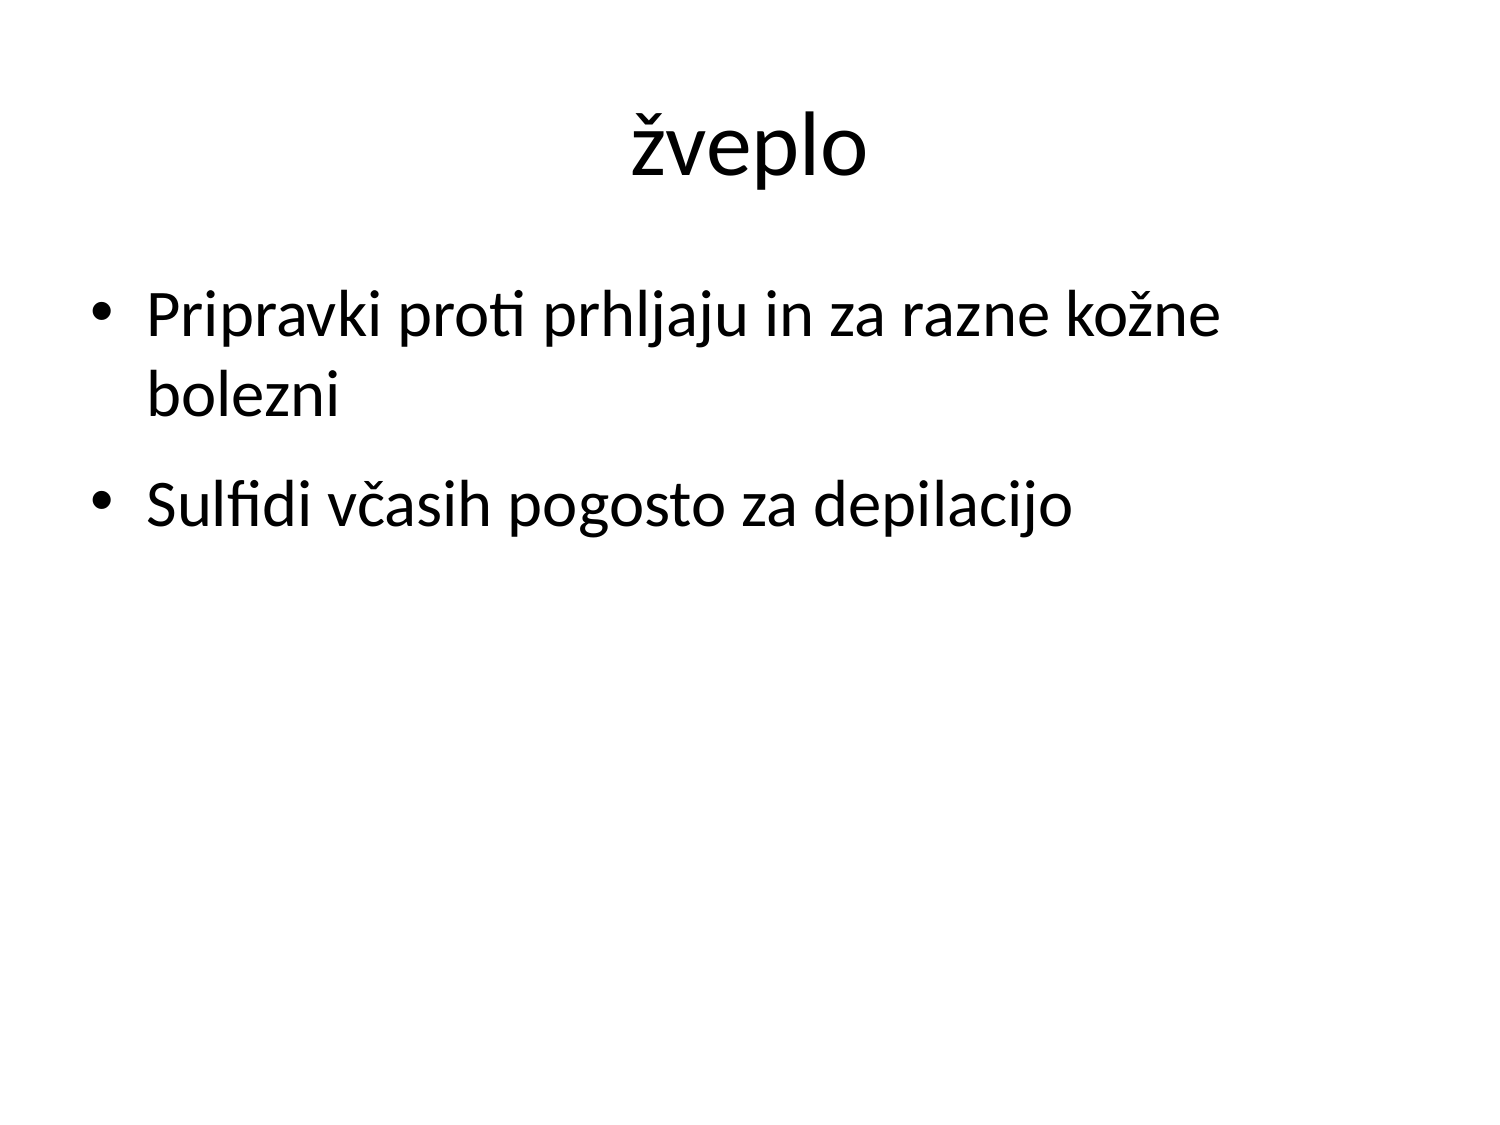

# žveplo
Pripravki proti prhljaju in za razne kožne bolezni
Sulfidi včasih pogosto za depilacijo